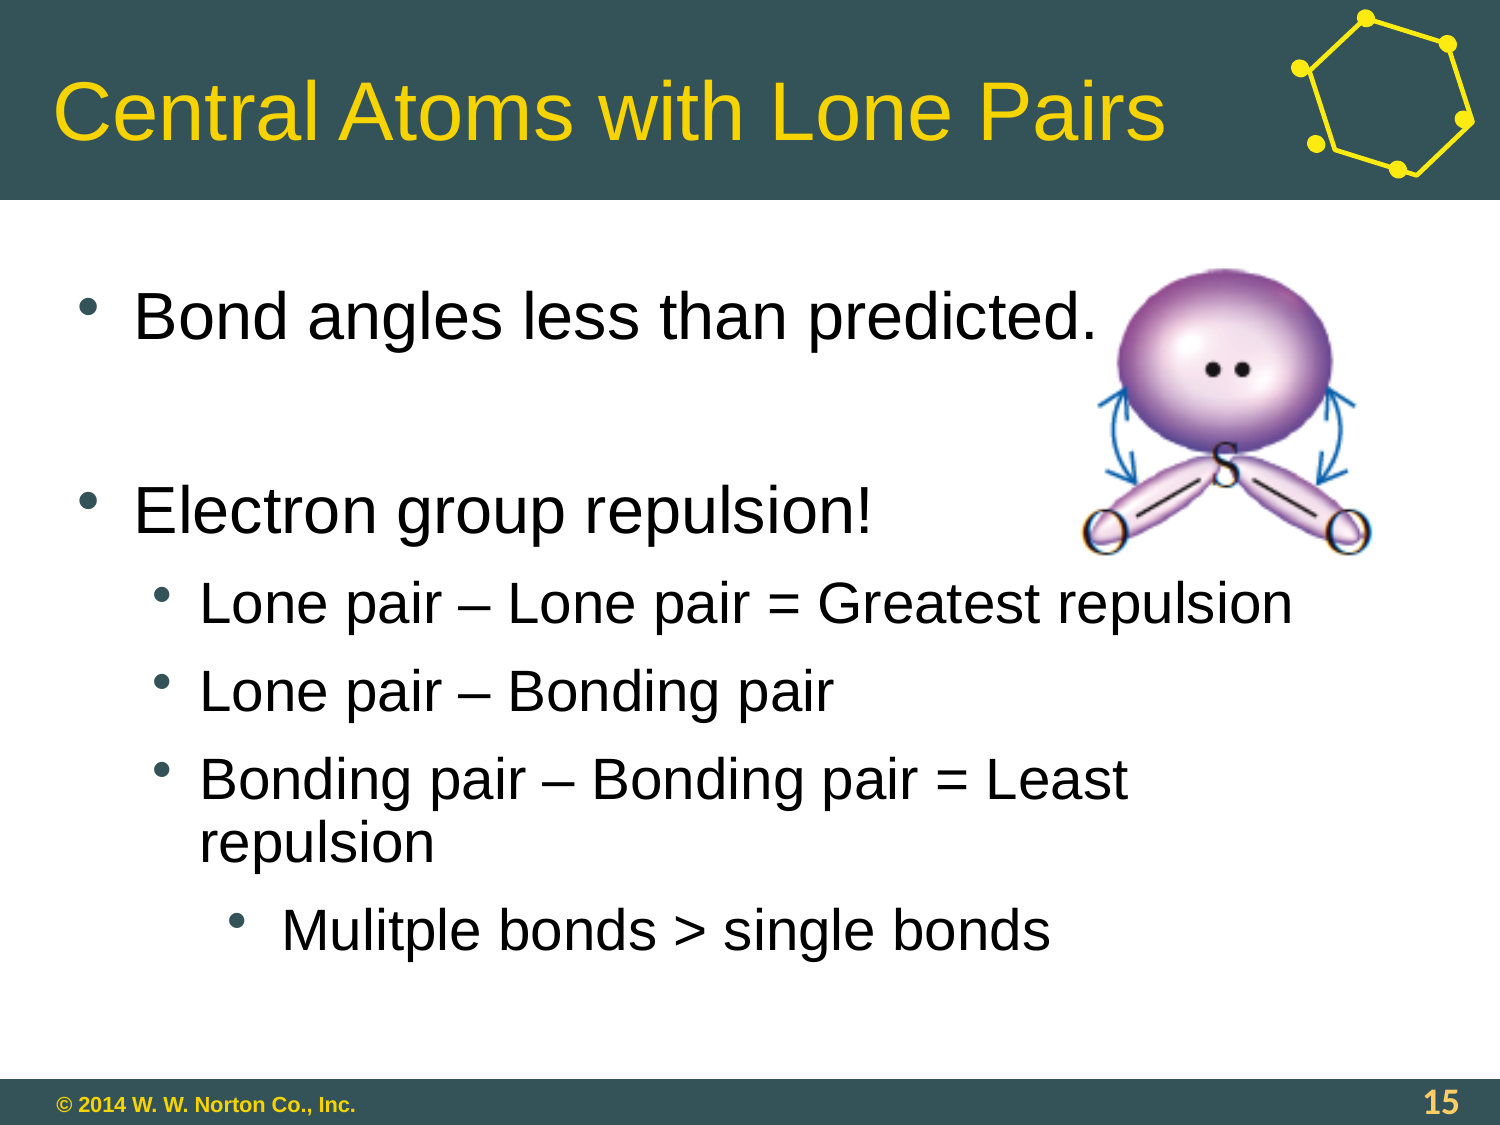

Central Atoms with Lone Pairs
# Bond angles less than predicted.
Electron group repulsion!
Lone pair – Lone pair = Greatest repulsion
Lone pair – Bonding pair
Bonding pair – Bonding pair = Least repulsion
 Mulitple bonds > single bonds